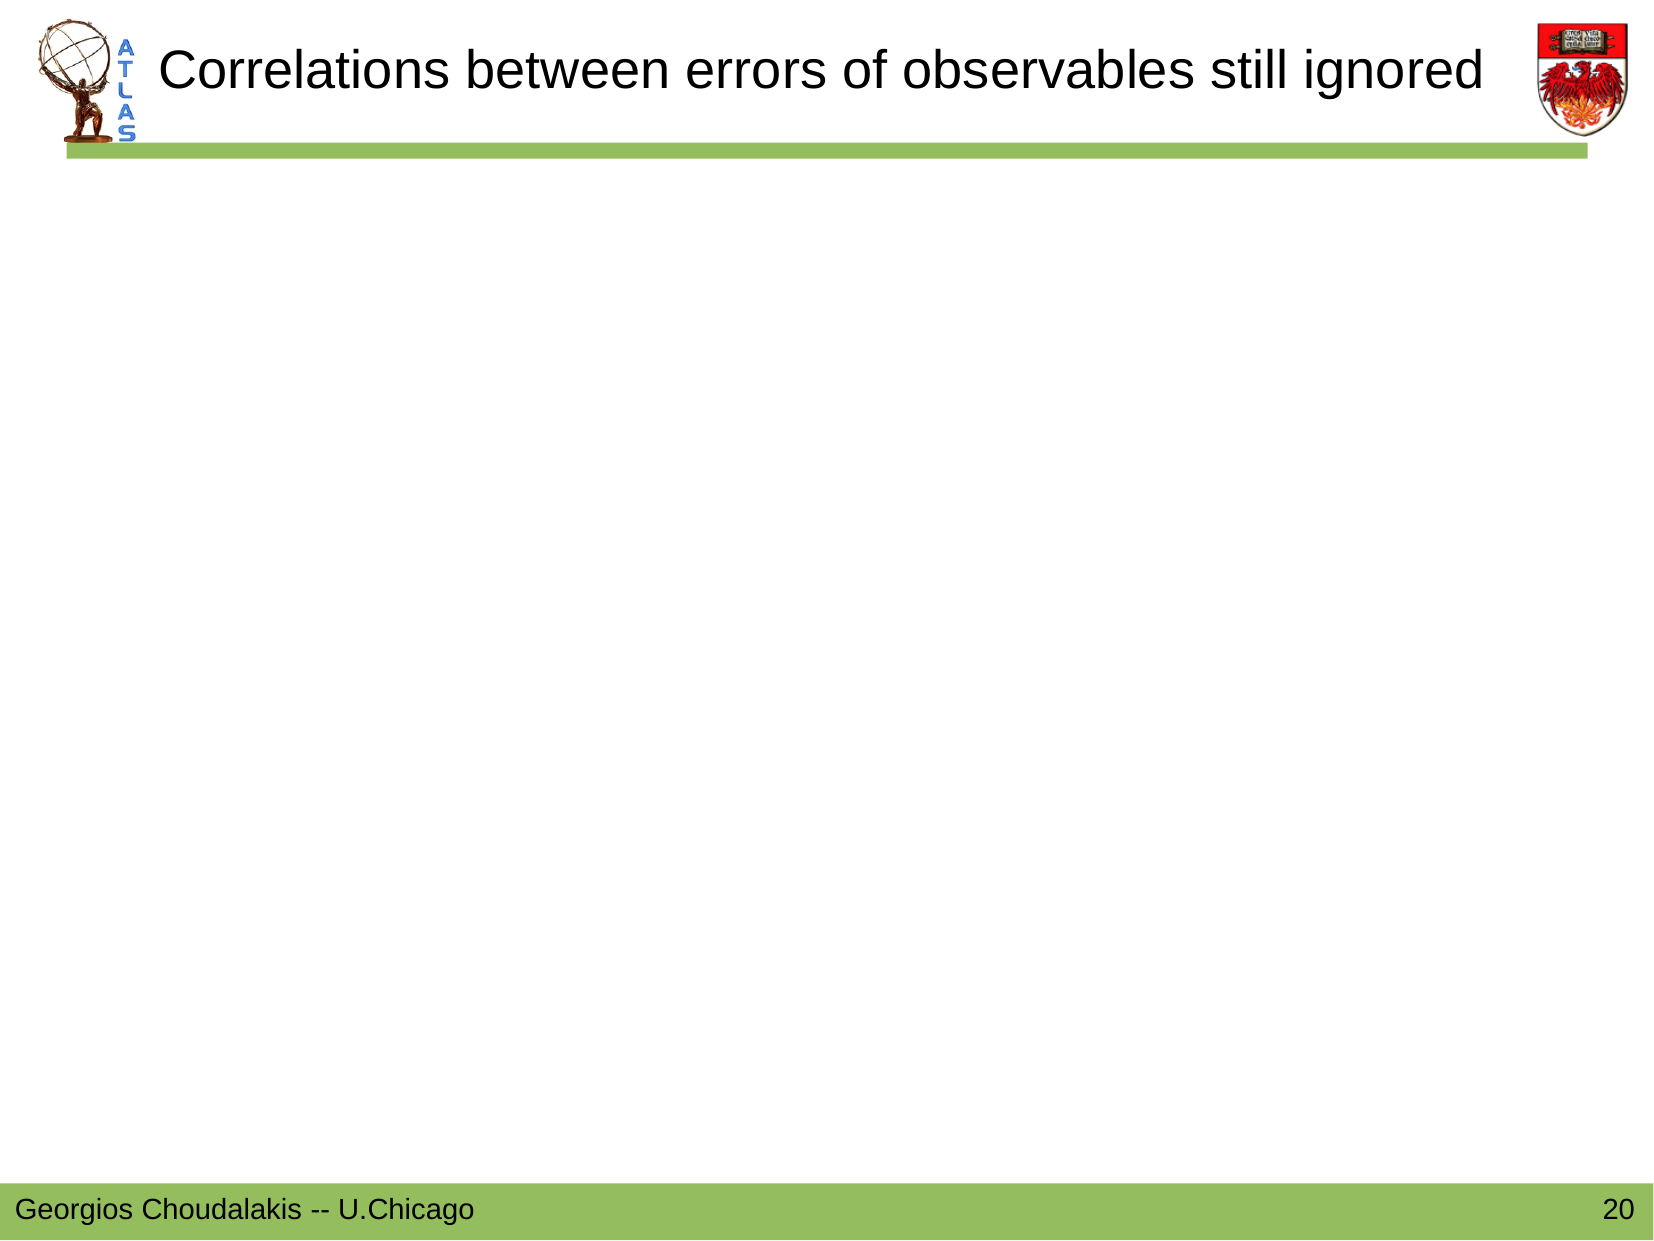

# Correlations between errors of observables still ignored
20
Georgios Choudalakis -- U.Chicago